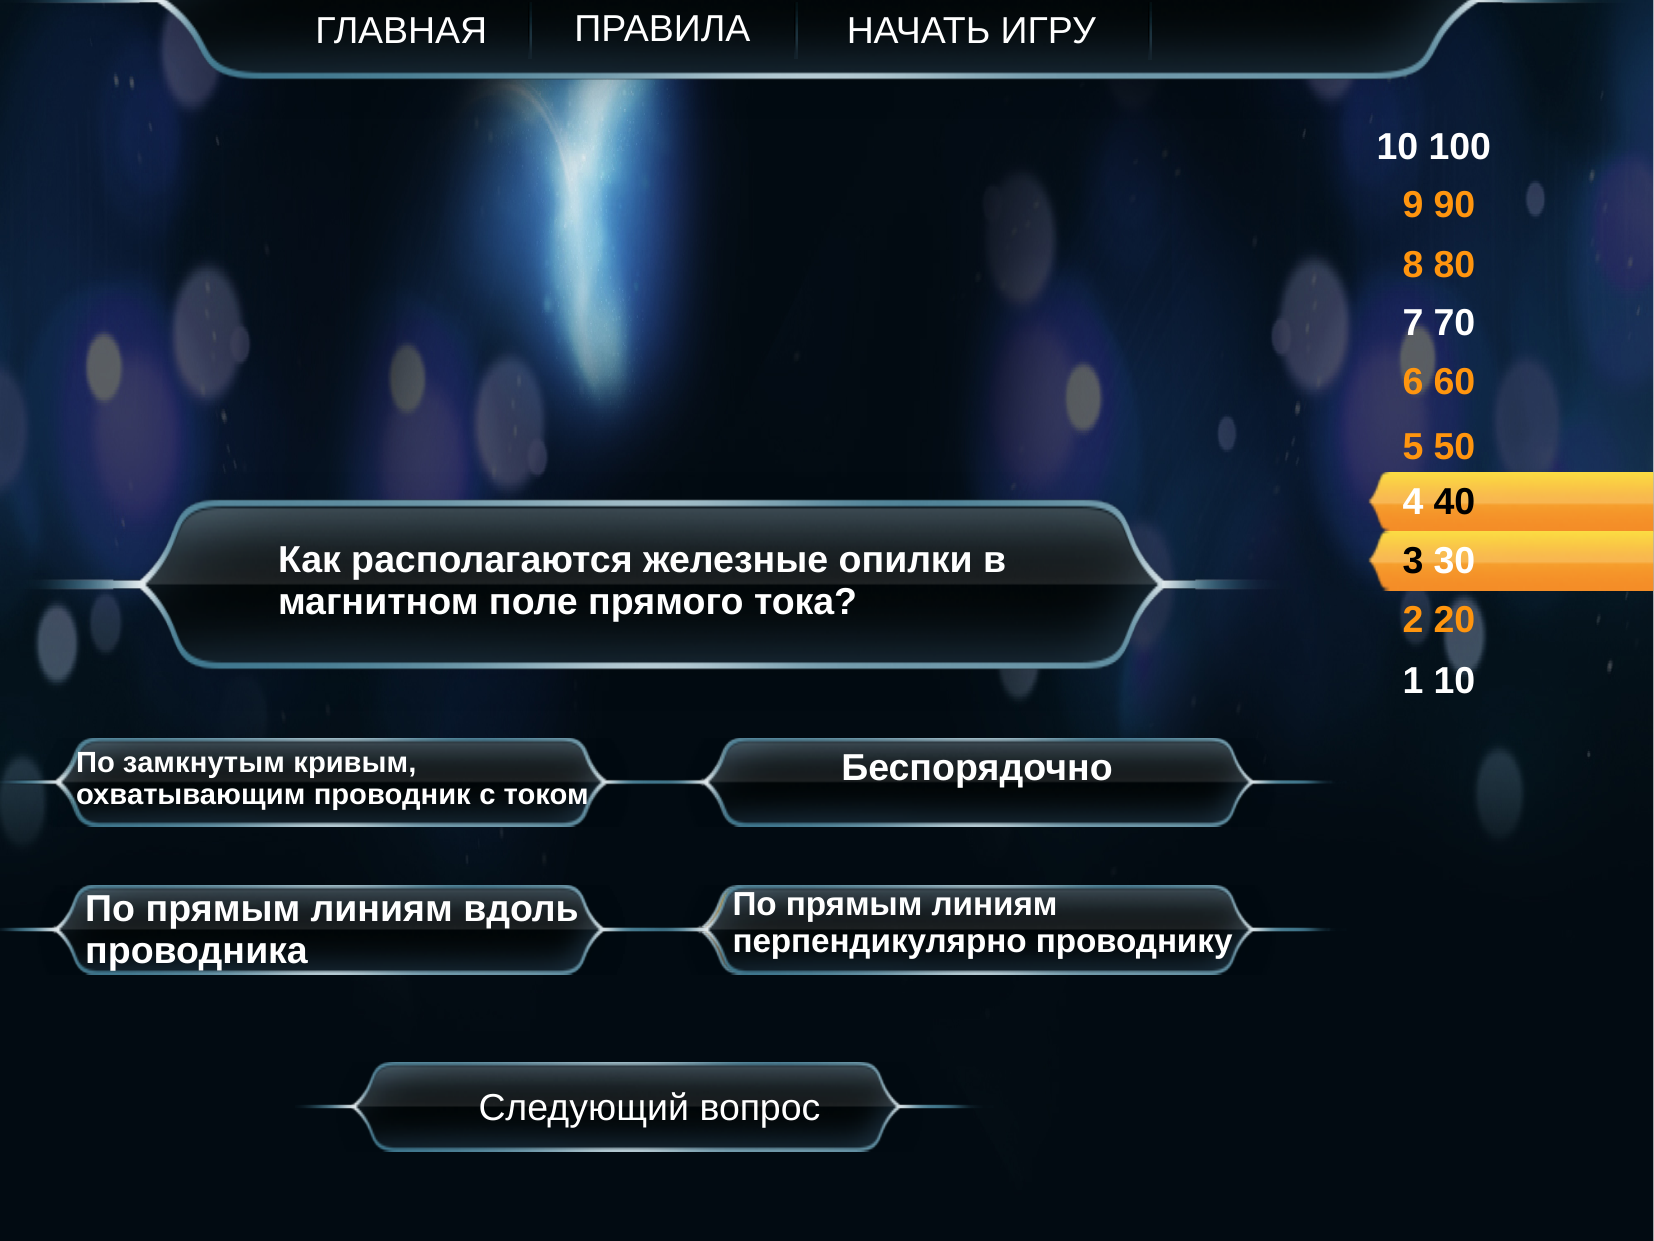

ПРАВИЛА
ГЛАВНАЯ
НАЧАТЬ ИГРУ
10 100
9 90
8 80
7 70
6 60
5 50
4 40
4 40
Как располагаются железные опилки в магнитном поле прямого тока?
3 30
3 30
2 20
1 10
По замкнутым кривым, охватывающим проводник с током
Беспорядочно
По прямым линиям перпендикулярно проводнику
По прямым линиям вдоль проводника
Следующий вопрос